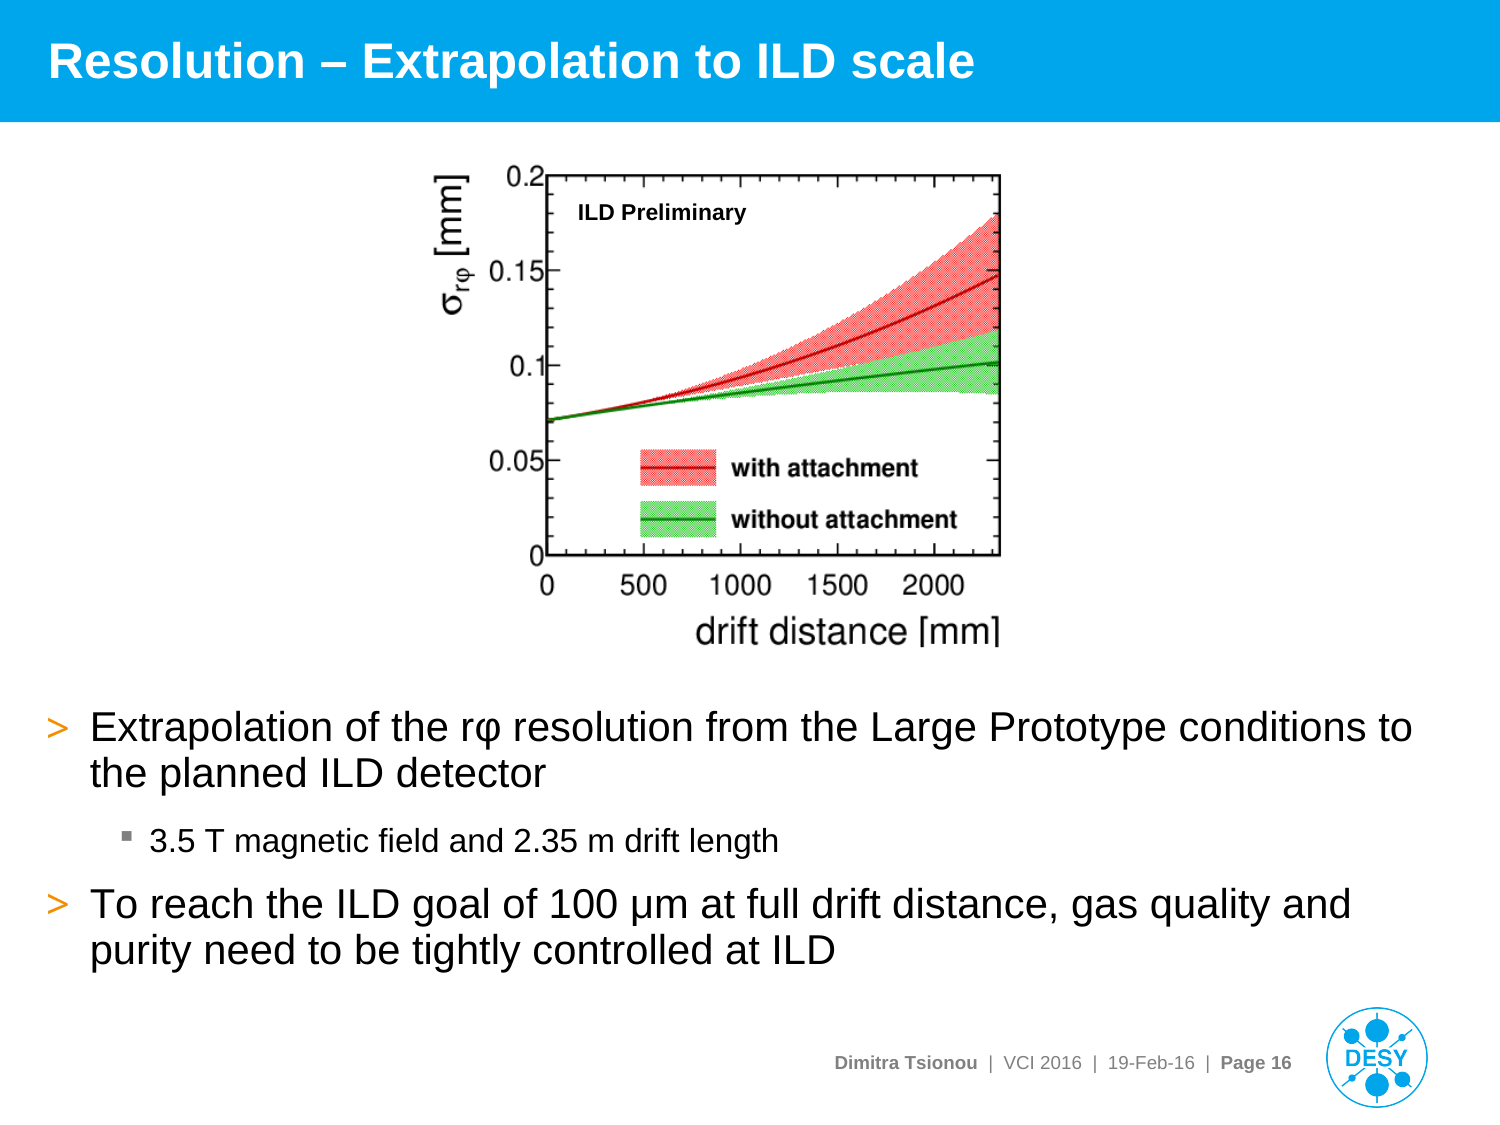

# Resolution – Extrapolation to ILD scale
ILD Preliminary
Extrapolation of the rφ resolution from the Large Prototype conditions to the planned ILD detector
3.5 T magnetic field and 2.35 m drift length
To reach the ILD goal of 100 μm at full drift distance, gas quality and purity need to be tightly controlled at ILD